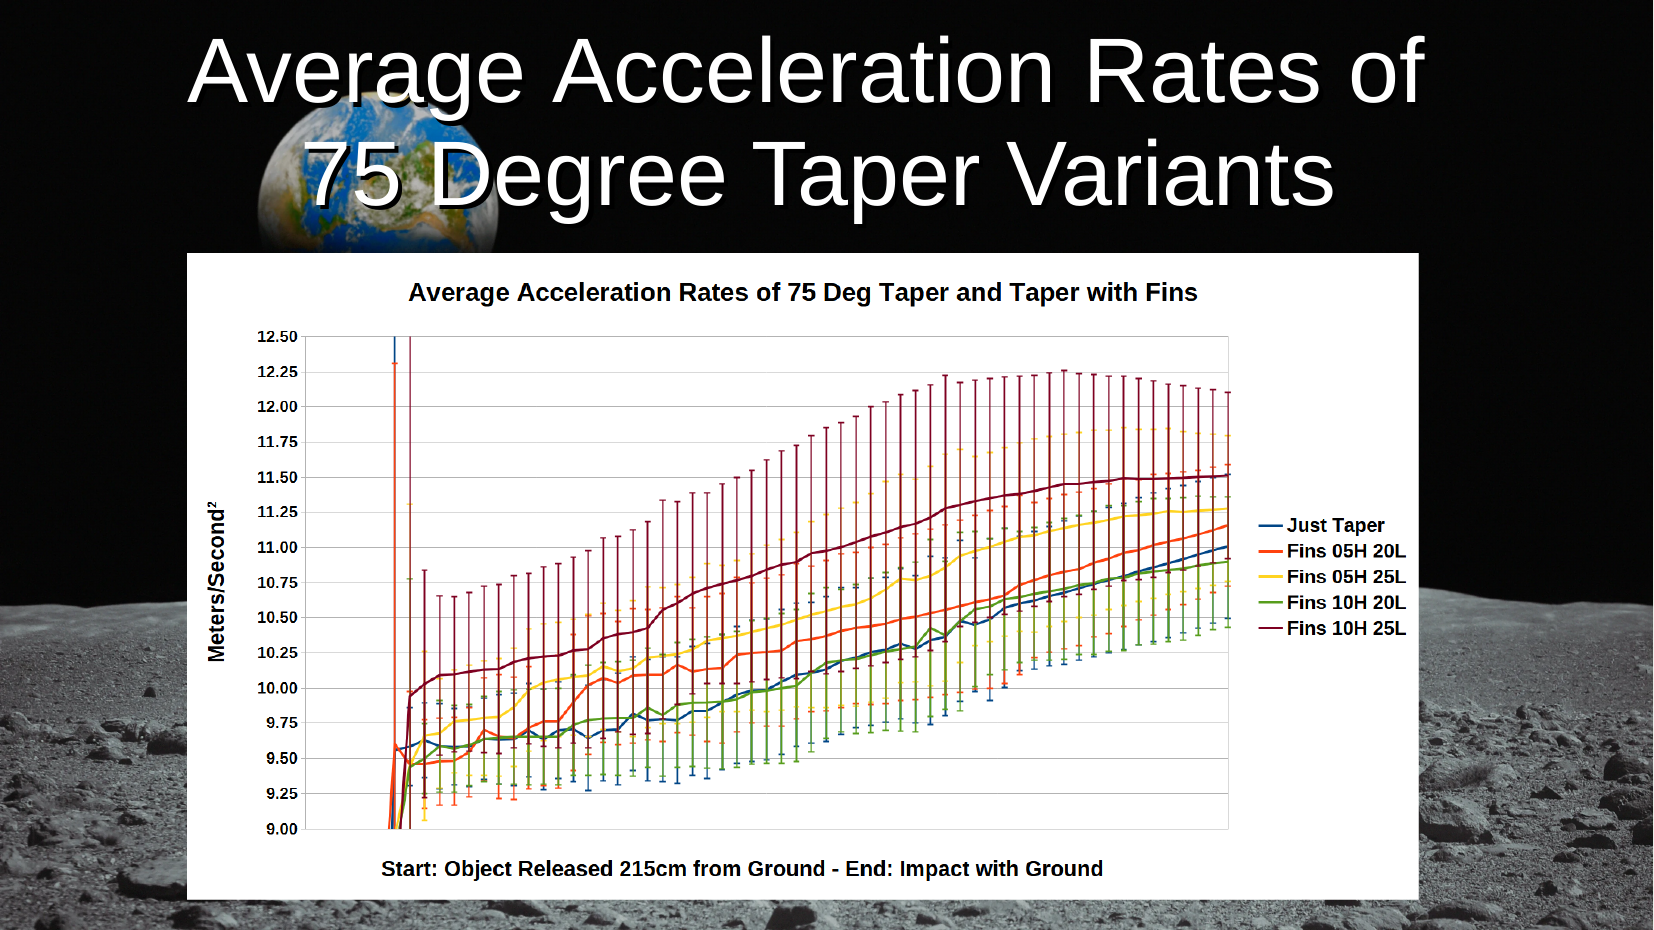

# Average Acceleration Rates of 75 Degree Taper Variants